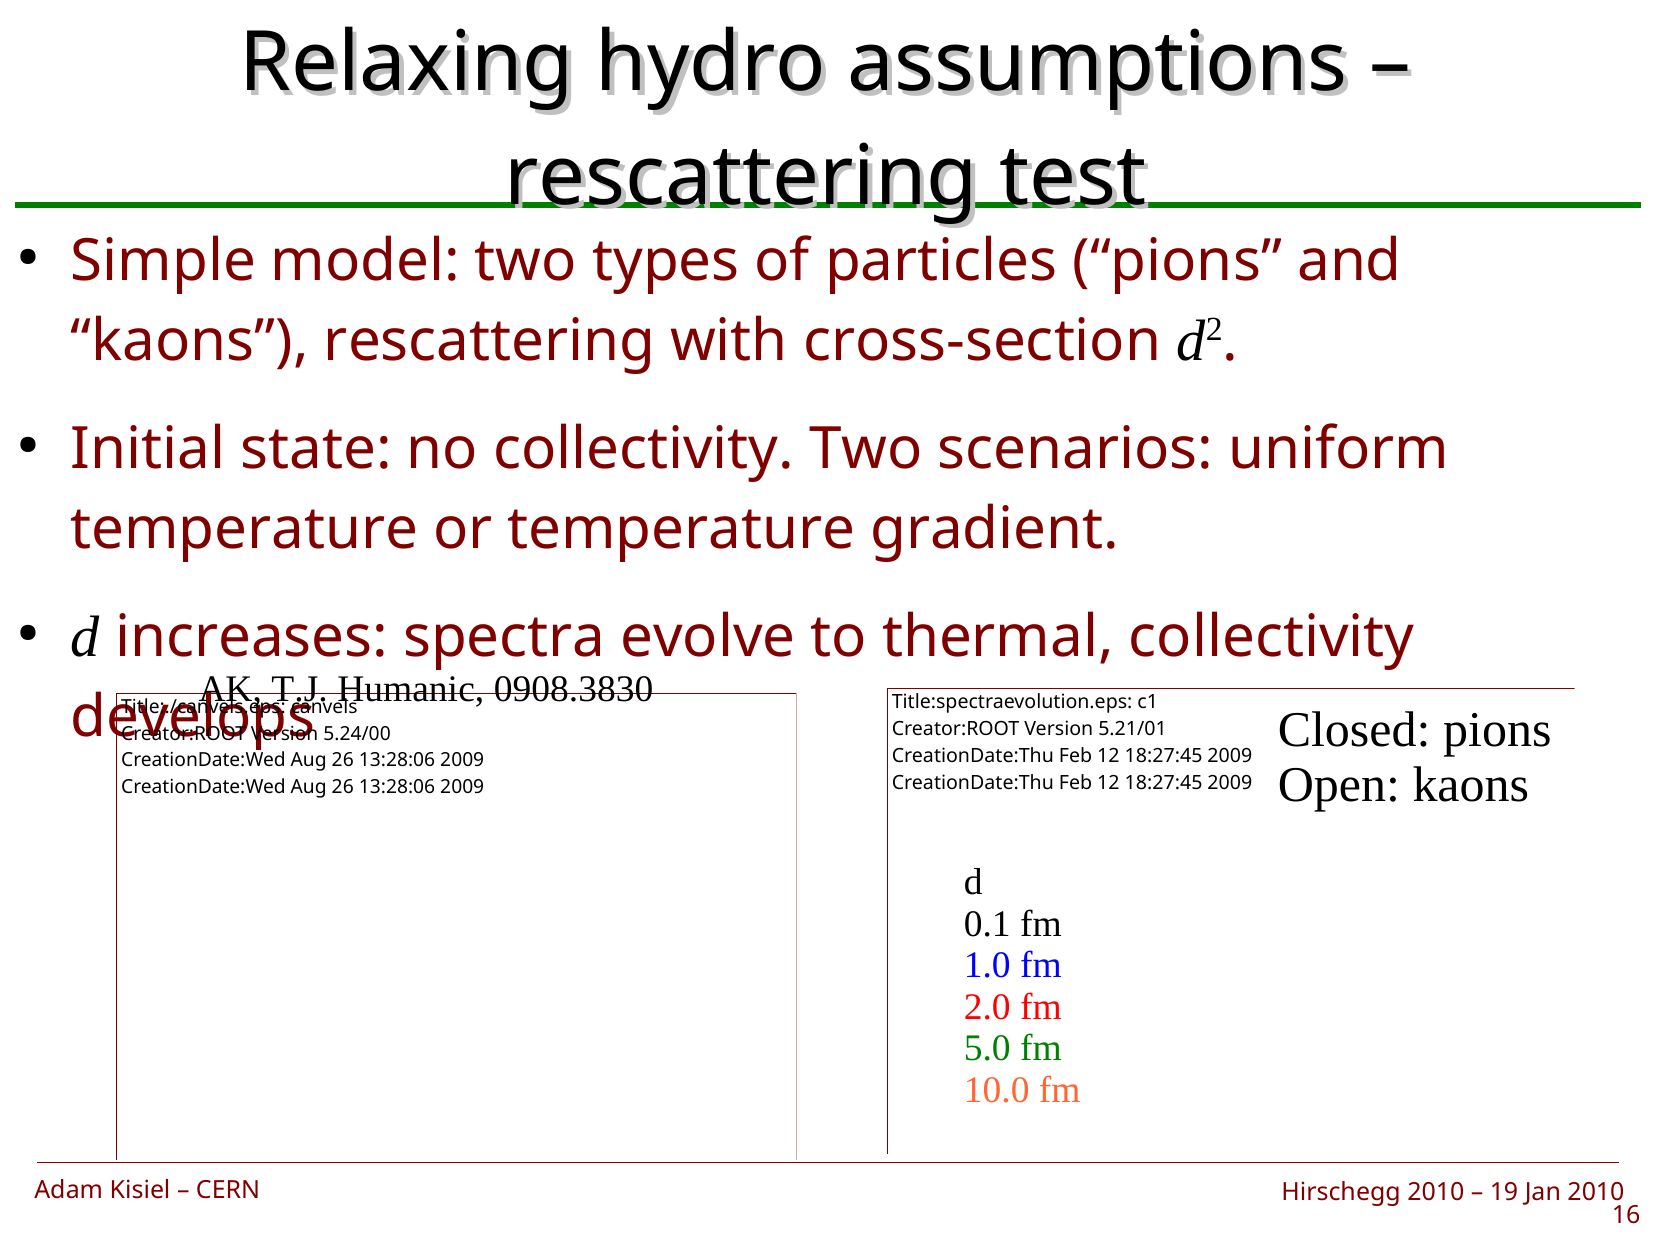

# Relaxing hydro assumptions – rescattering test
Simple model: two types of particles (“pions” and “kaons”), rescattering with cross-section d2.
Initial state: no collectivity. Two scenarios: uniform temperature or temperature gradient.
d increases: spectra evolve to thermal, collectivity develops
AK, T.J. Humanic, 0908.3830
Closed: pions
Open: kaons
d
0.1 fm
1.0 fm
2.0 fm
5.0 fm
10.0 fm